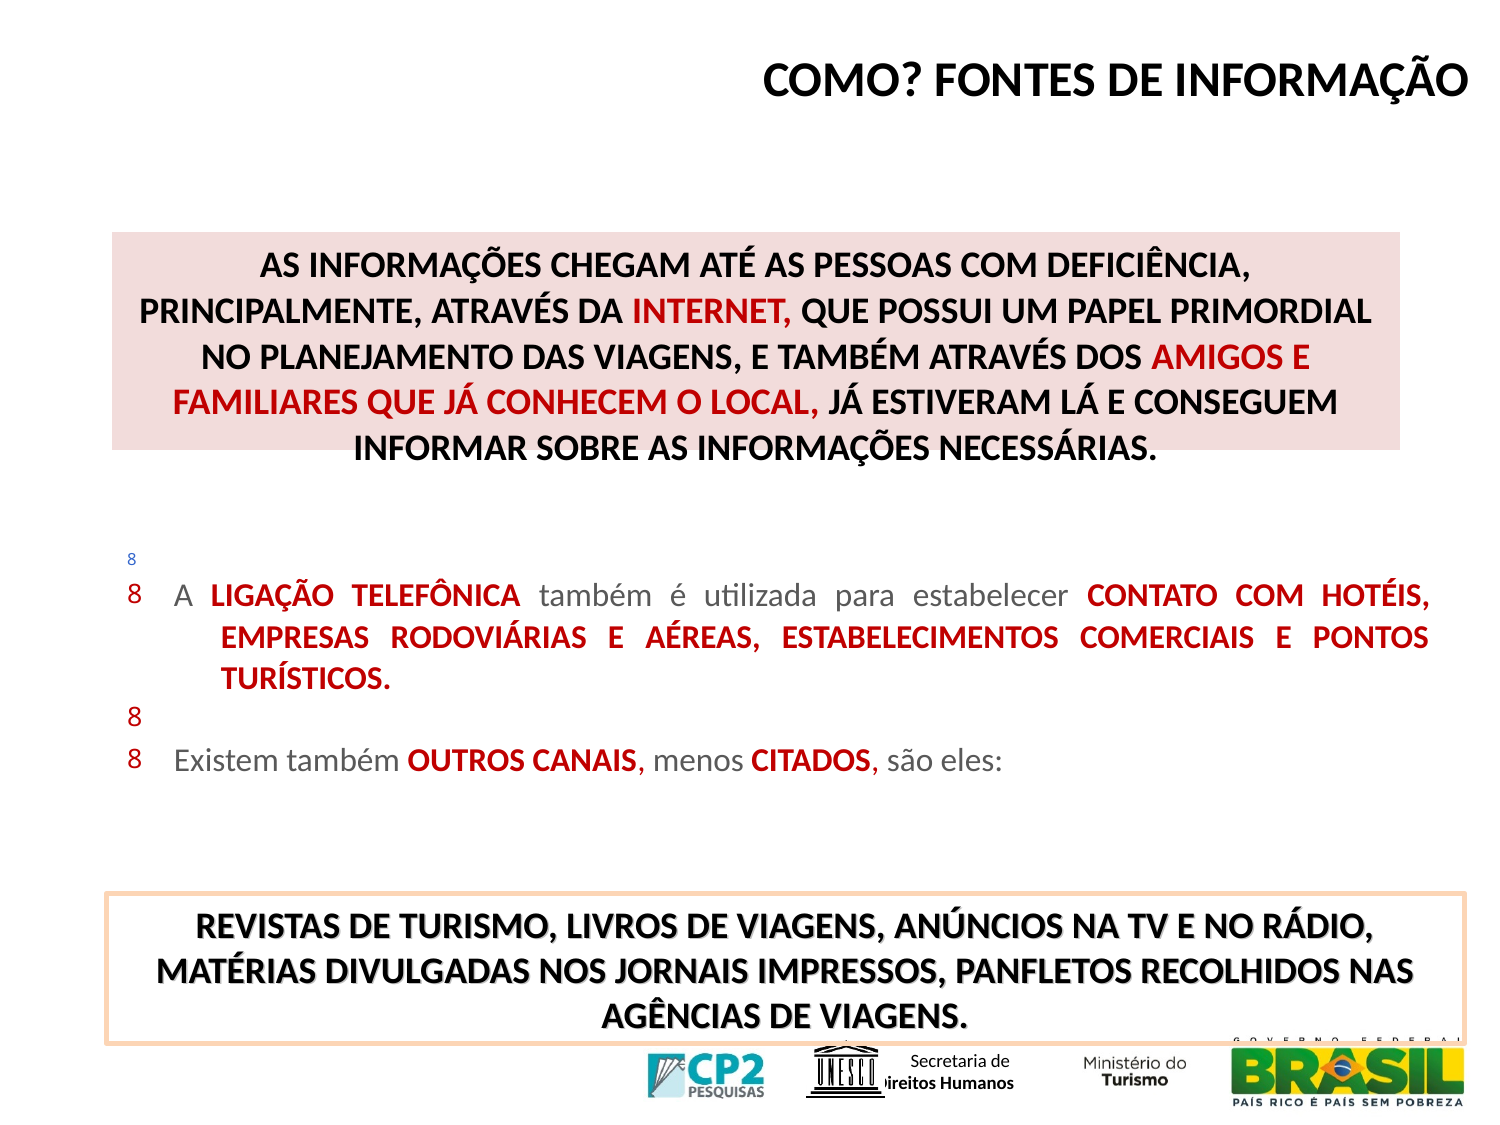

COMO? Fontes de Informação
As informações chegam até as pessoas com deficiência, principalmente, através da internet, que possui um papel primordial no planejamento das viagens, e também através dos amigos e familiares que já conhecem o local, já estiveram lá e conseguem informar sobre as informações necessárias.
A ligação telefônica também é utilizada para estabelecer contato com hotéis, empresas rodoviárias e aéreas, estabelecimentos comerciais e pontos turísticos.
Existem também outros canais, menos citados, são eles:
revistas de turismo, livros de viagens, anúncios na TV e no rádio, matérias divulgadas nos jornais impressos, panfletos recolhidos nas agências de viagens.